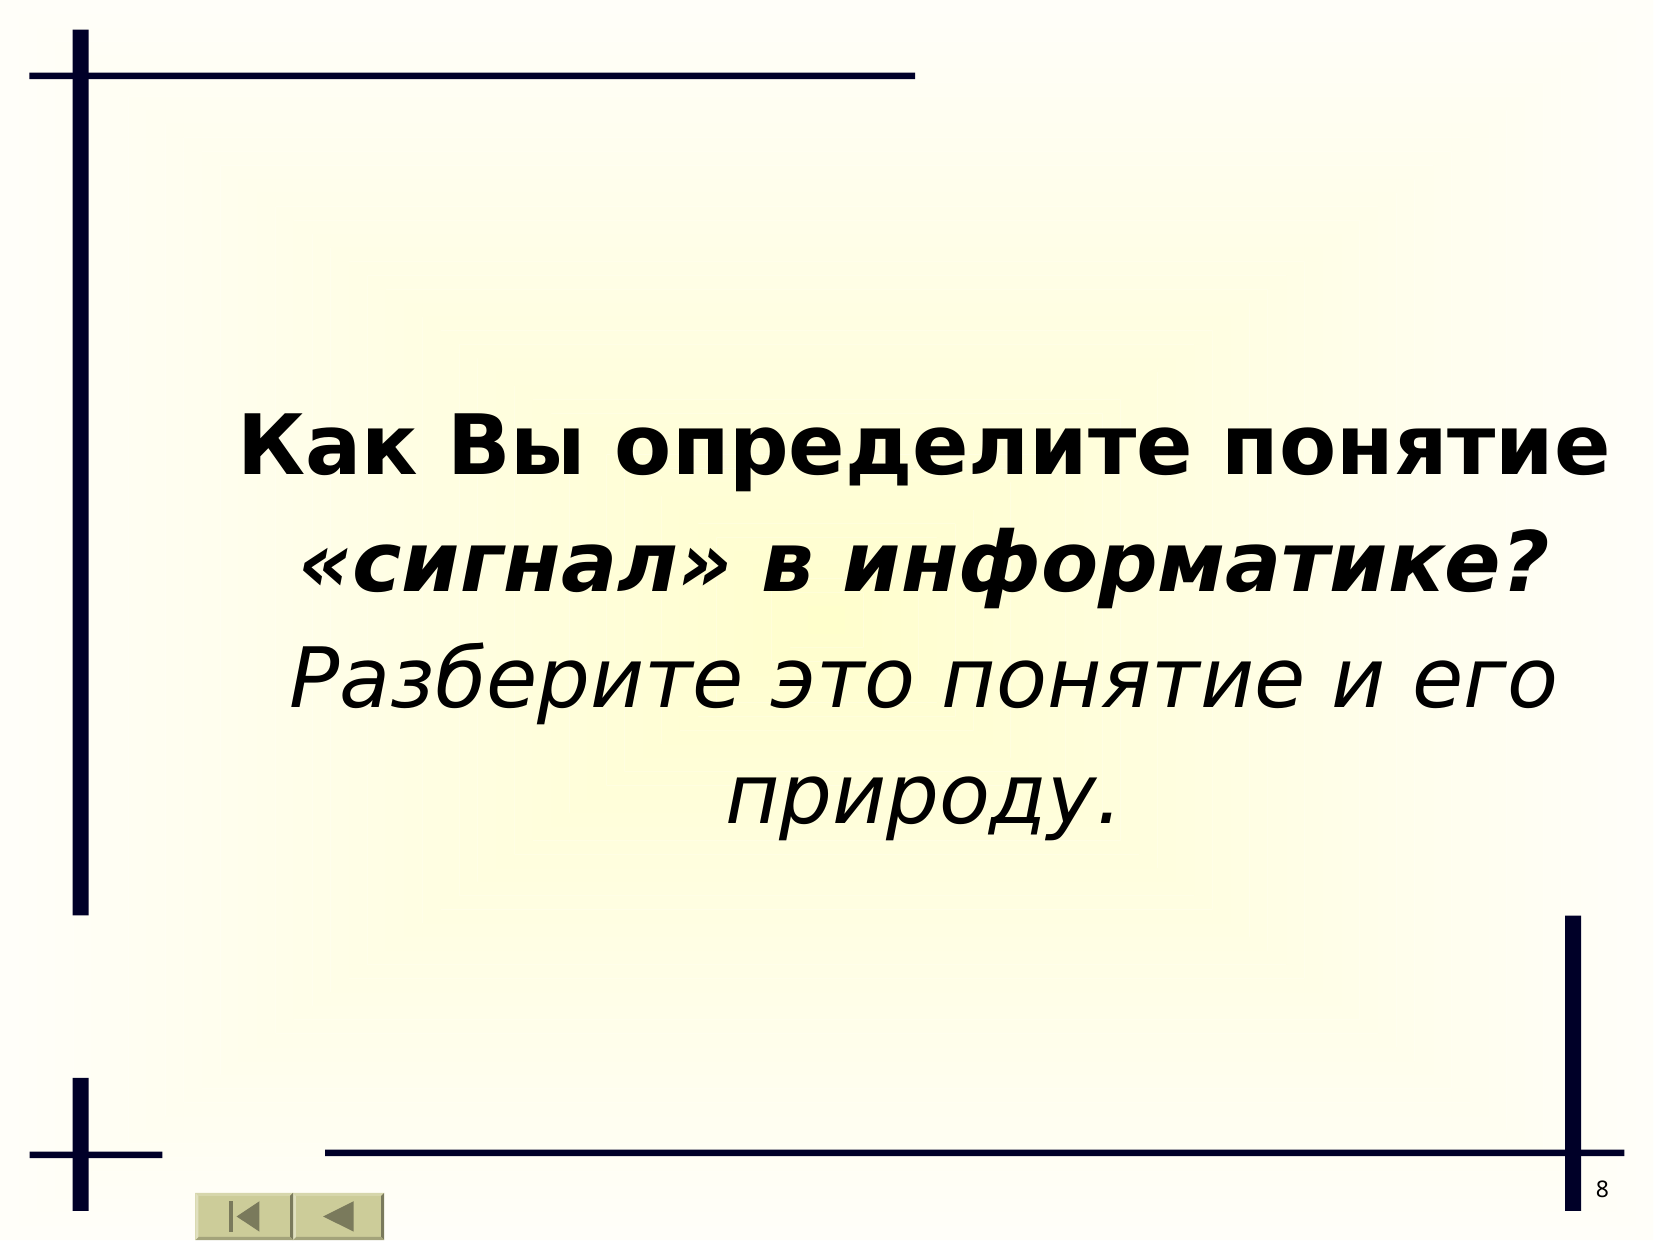

Как Вы определите понятие «сигнал» в информатике?
Разберите это понятие и его природу.